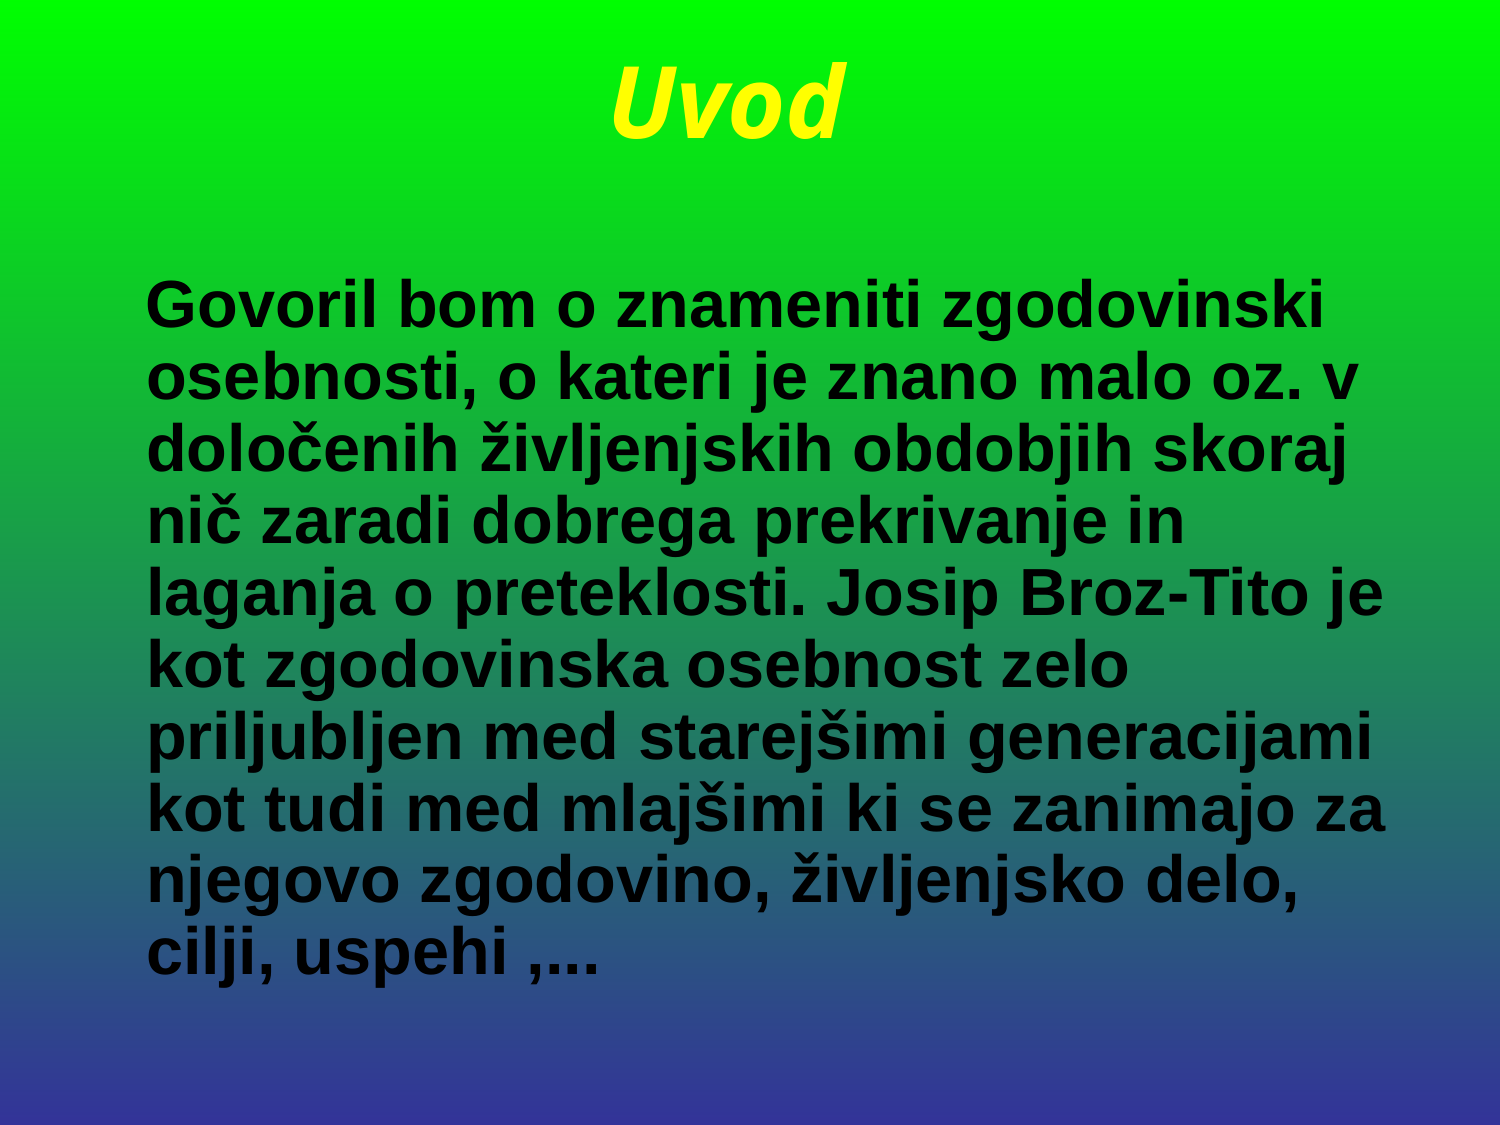

Uvod
# Govoril bom o znameniti zgodovinski osebnosti, o kateri je znano malo oz. v določenih življenjskih obdobjih skoraj nič zaradi dobrega prekrivanje in laganja o preteklosti. Josip Broz-Tito je kot zgodovinska osebnost zelo priljubljen med starejšimi generacijami kot tudi med mlajšimi ki se zanimajo za njegovo zgodovino, življenjsko delo, cilji, uspehi ,...